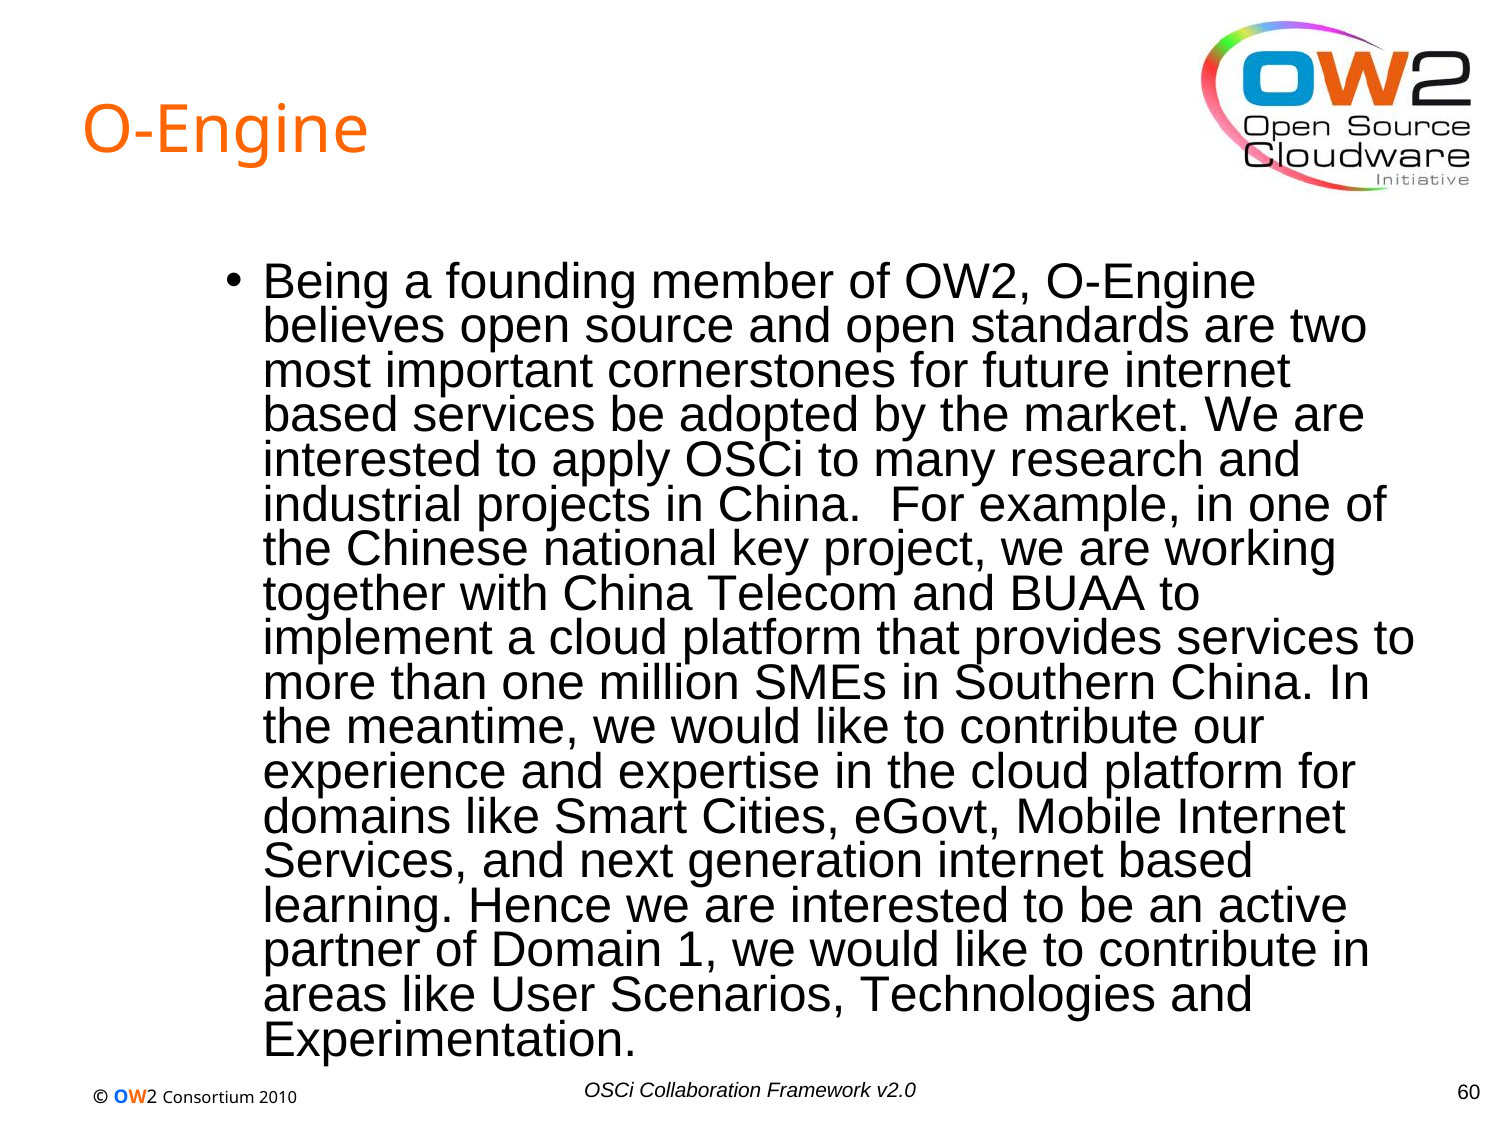

# O-Engine
Being a founding member of OW2, O-Engine believes open source and open standards are two most important cornerstones for future internet based services be adopted by the market. We are interested to apply OSCi to many research and industrial projects in China. For example, in one of the Chinese national key project, we are working together with China Telecom and BUAA to implement a cloud platform that provides services to more than one million SMEs in Southern China. In the meantime, we would like to contribute our experience and expertise in the cloud platform for domains like Smart Cities, eGovt, Mobile Internet Services, and next generation internet based learning. Hence we are interested to be an active partner of Domain 1, we would like to contribute in areas like User Scenarios, Technologies and Experimentation.